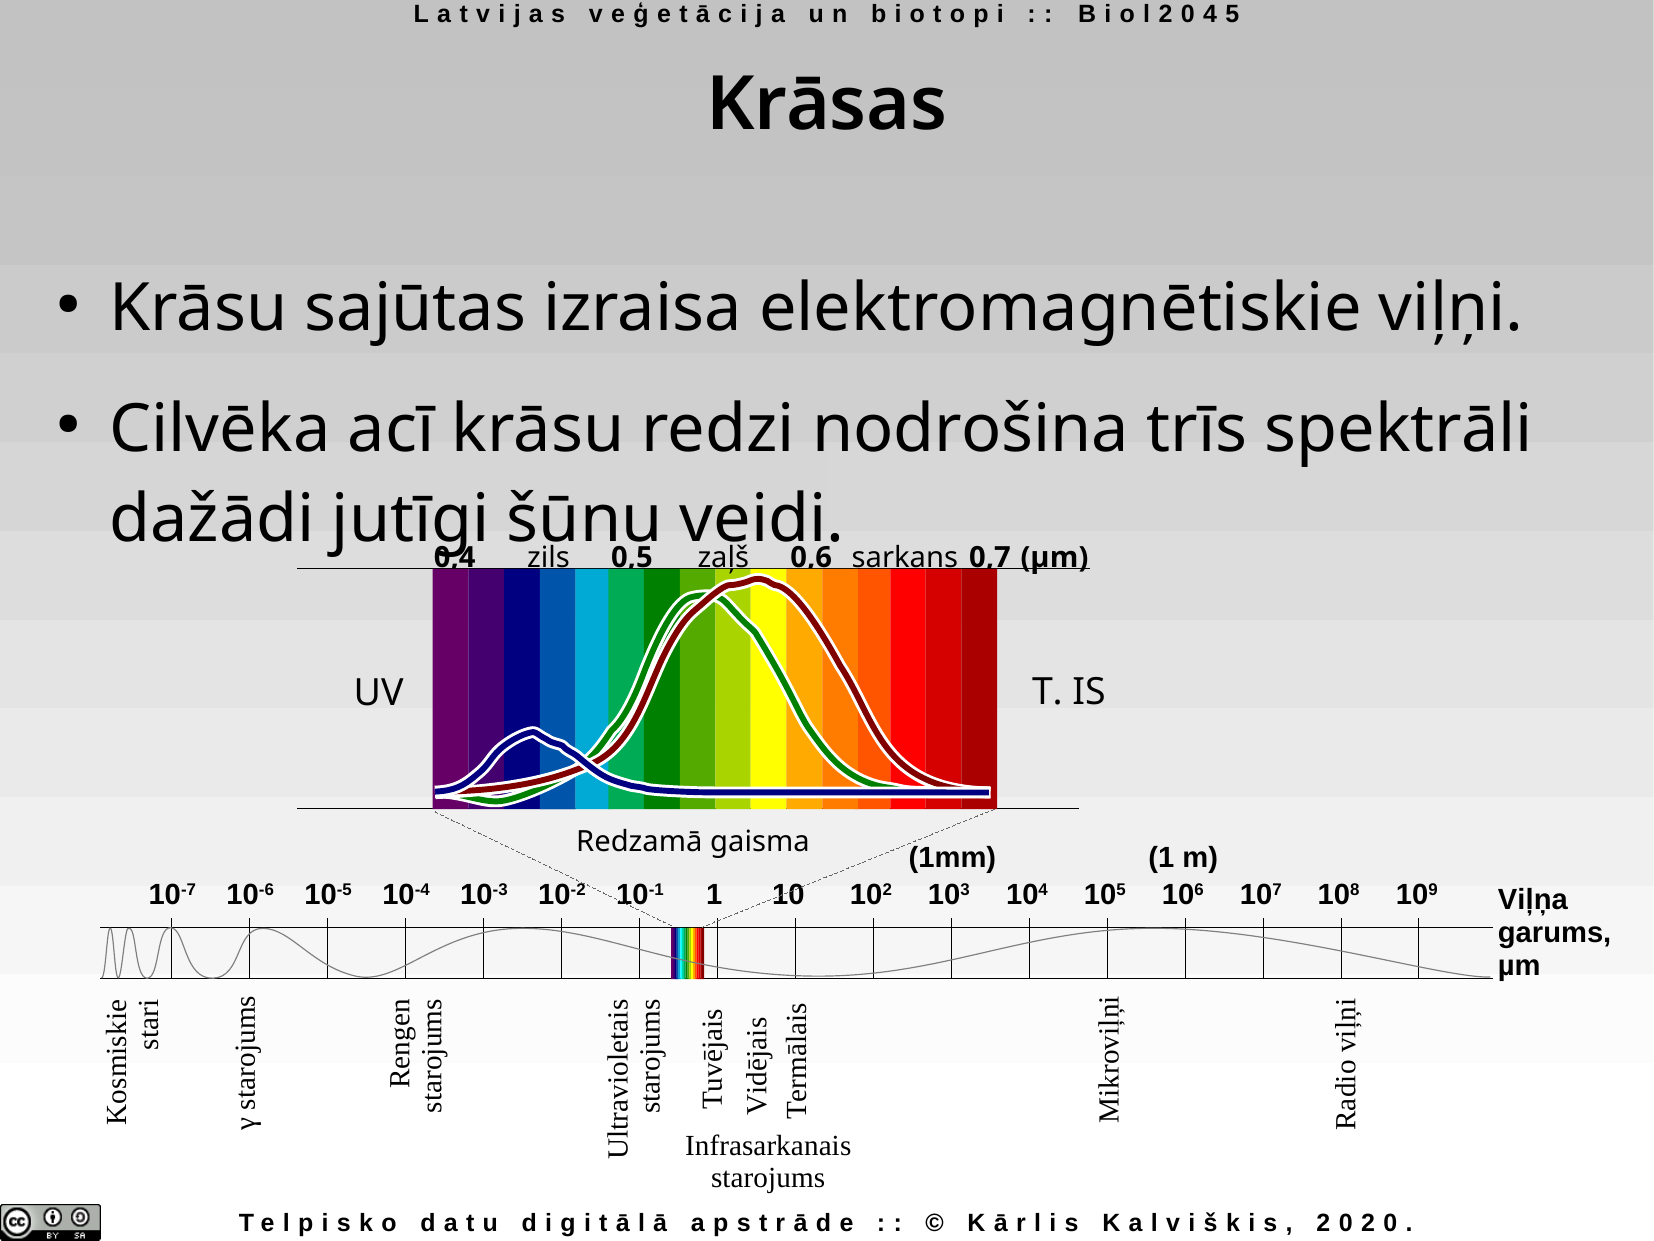

# Krāsas
Krāsu sajūtas izraisa elektromagnētiskie viļņi.
Cilvēka acī krāsu redzi nodrošina trīs spektrāli dažādi jutīgi šūnu veidi.
0,4
zils
0,5
zaļš
0,6
sarkans
0,7
(µm)
T. IS
UV
Redzamā gaisma
(1mm)
(1 m)
10-7
10-6
10-5
10-4
10-3
10-2
10-1
1
10
102
103
104
105
106
107
108
109
Viļņa
garums,
µm
Rengen starojums
Kosmiskie
stari
Tuvējais
Vidējais
Termālais
Mikroviļņi
Ultravioletais
starojums
γ starojums
Radio viļņi
Infrasarkanais
starojums